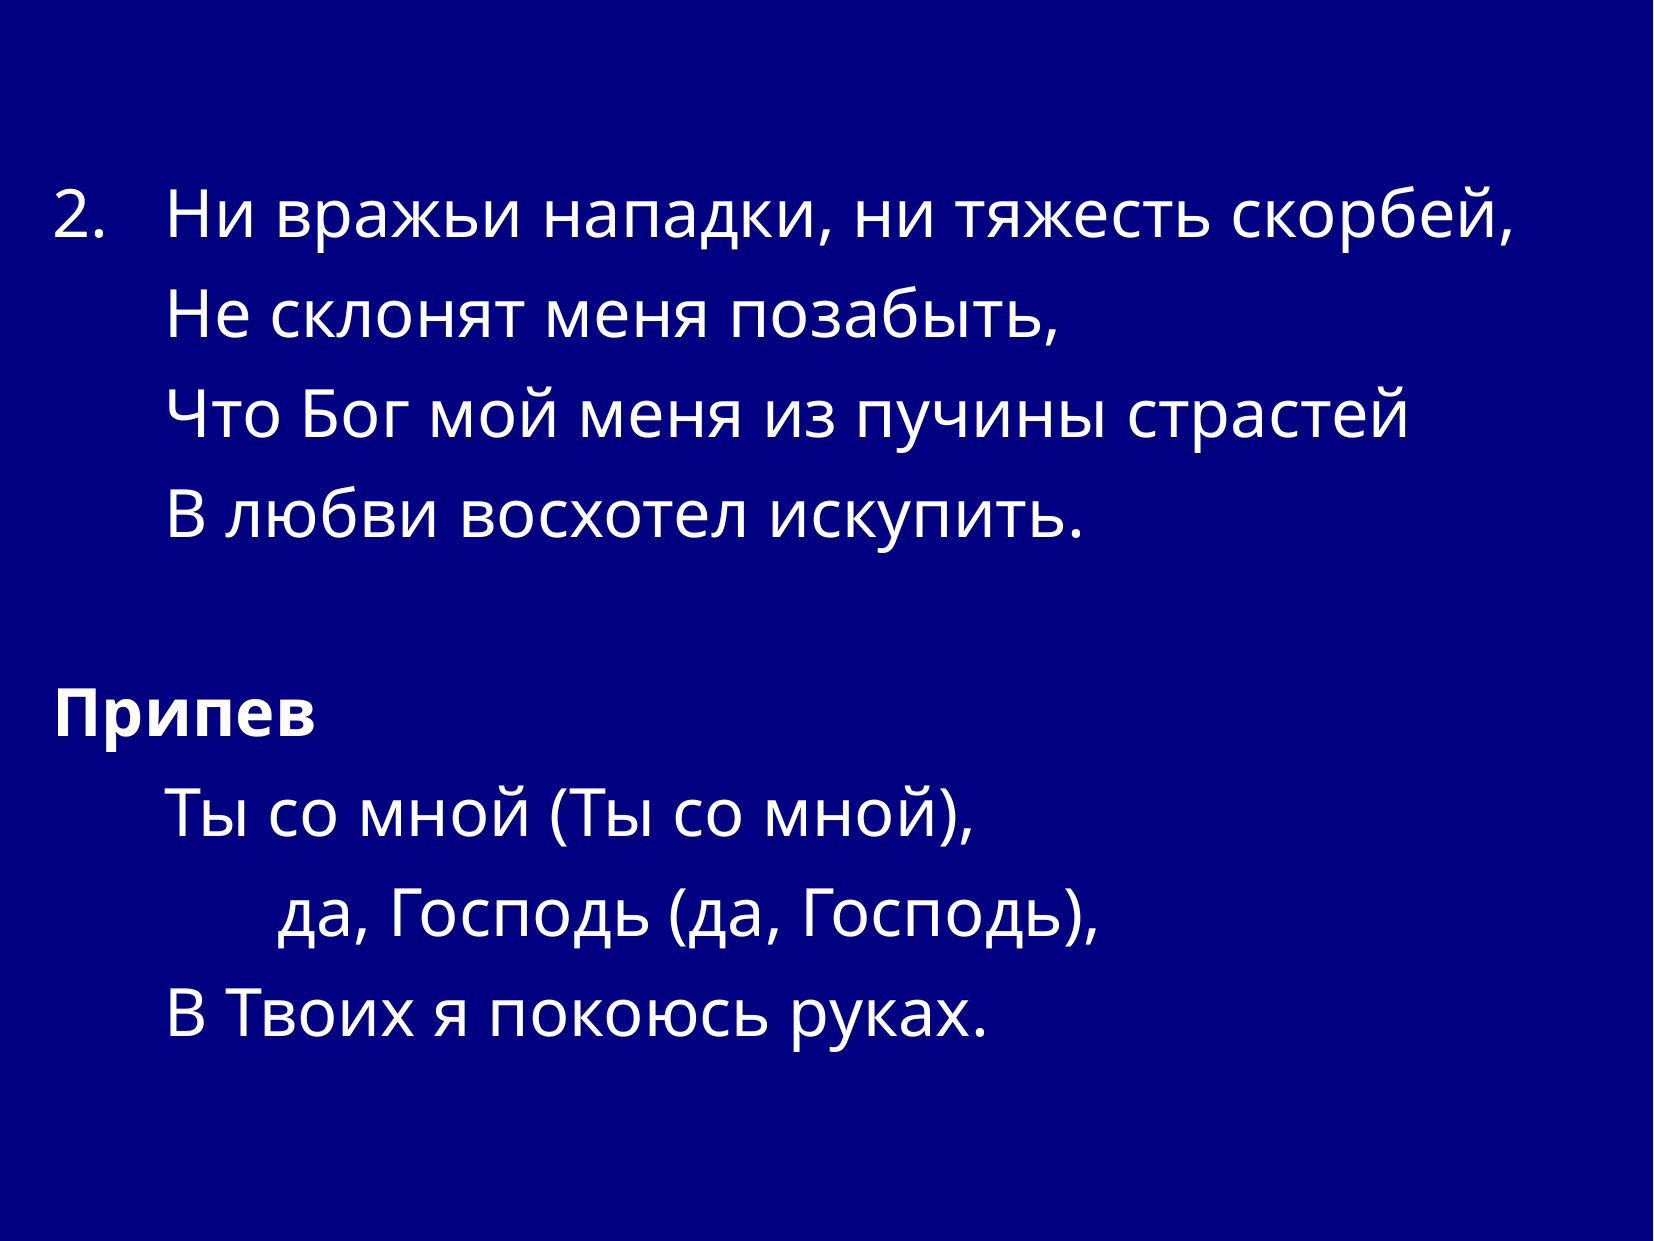

2.	Ни вражьи нападки, ни тяжесть скорбей,
	Не склонят меня позабыть,
	Что Бог мой меня из пучины страстей
	В любви восхотел искупить.
Припев
	Ты со мной (Ты со мной),
		да, Господь (да, Господь),
	В Твоих я покоюсь руках.